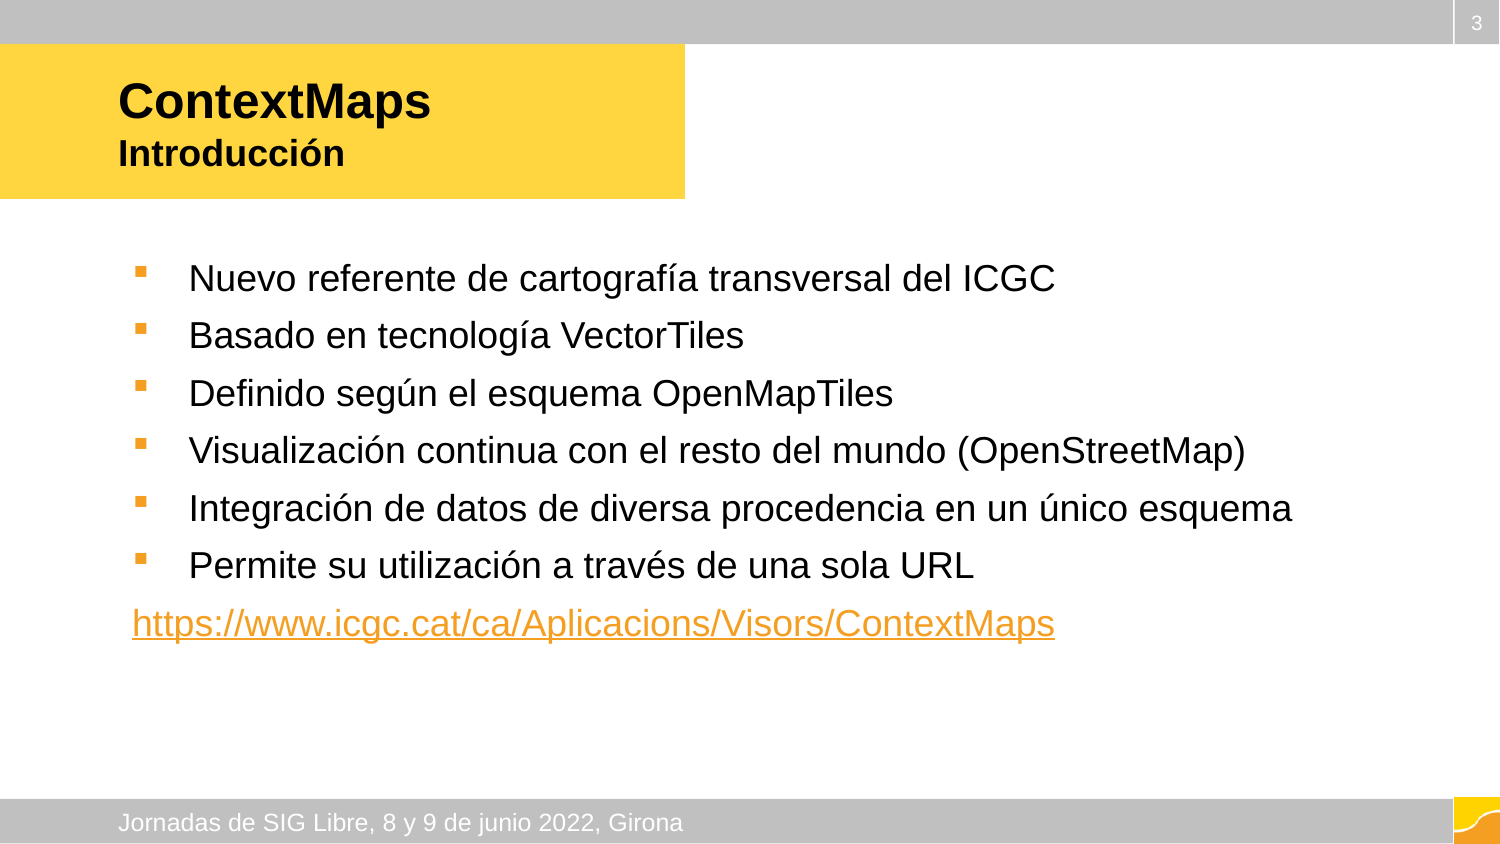

# ContextMaps Introducción
Nuevo referente de cartografía transversal del ICGC
Basado en tecnología VectorTiles
Definido según el esquema OpenMapTiles
Visualización continua con el resto del mundo (OpenStreetMap)
Integración de datos de diversa procedencia en un único esquema
Permite su utilización a través de una sola URL
https://www.icgc.cat/ca/Aplicacions/Visors/ContextMaps
Jornadas de SIG Libre, 8 y 9 de junio 2022, Girona